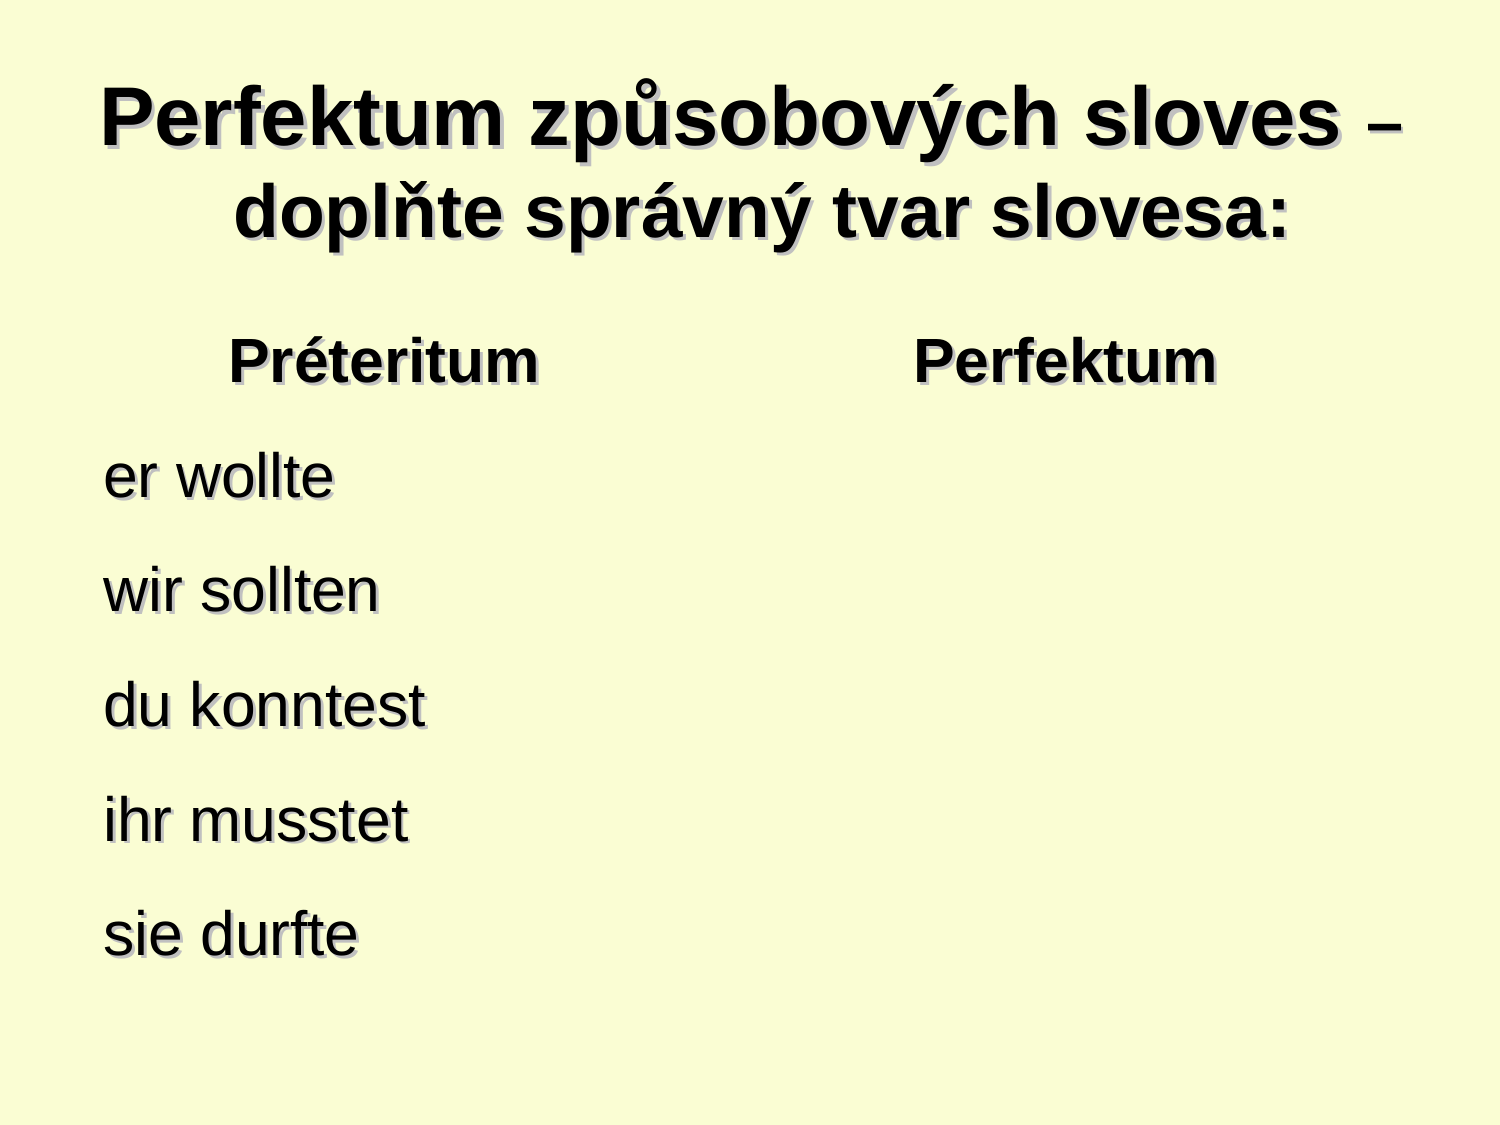

# Perfektum způsobových sloves – doplňte správný tvar slovesa:
| Préteritum | Perfektum |
| --- | --- |
| er wollte | |
| wir sollten | |
| du konntest | |
| ihr musstet | |
| sie durfte | |